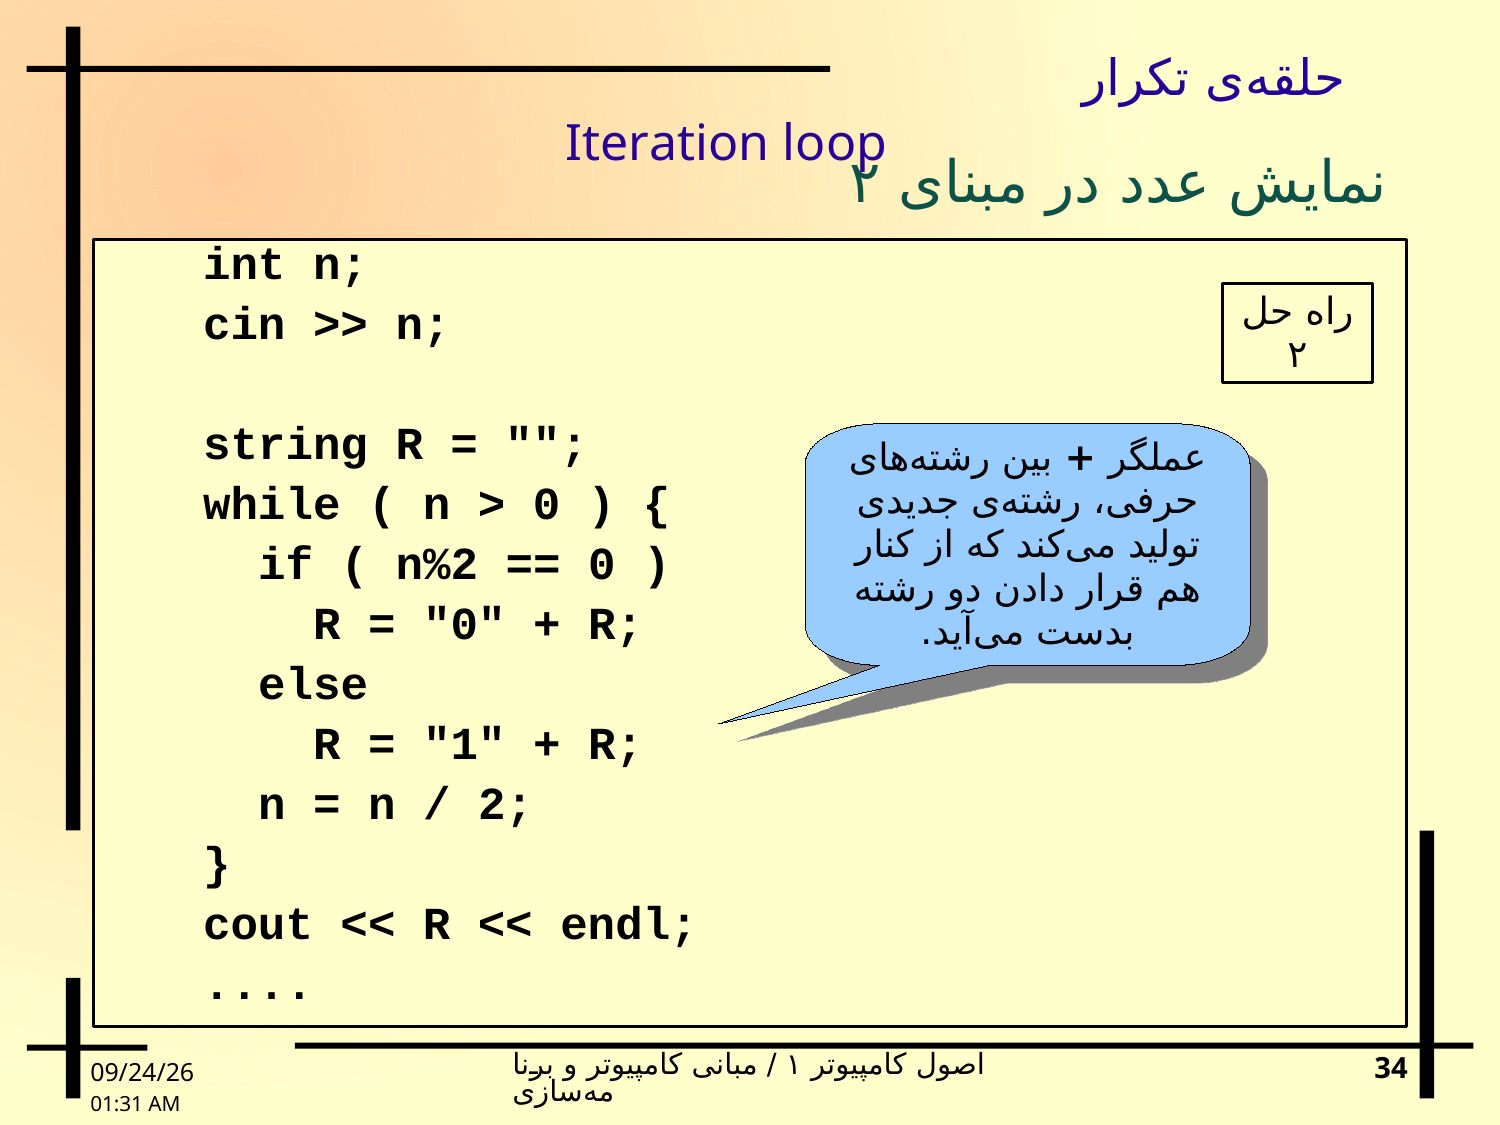

حلقه‌ی تکرار Iteration loop
نمایش عدد در مبنای ۲
# int n;
 cin >> n;
 string R = "";
 while ( n > 0 ) {
 if ( n%2 == 0 )
 R = "0" + R;
 else
 R = "1" + R;
 n = n / 2;
 }
 cout << R << endl;
 ....
راه حل ۲
عملگر + بین رشته‌های حرفی، رشته‌ی جدیدی تولید می‌کند که از کنار هم قرار دادن دو رشته بدست می‌آید.
اصول کامپیوتر ۱ / مبانی کامپیوتر و برنامه‌سازی
34